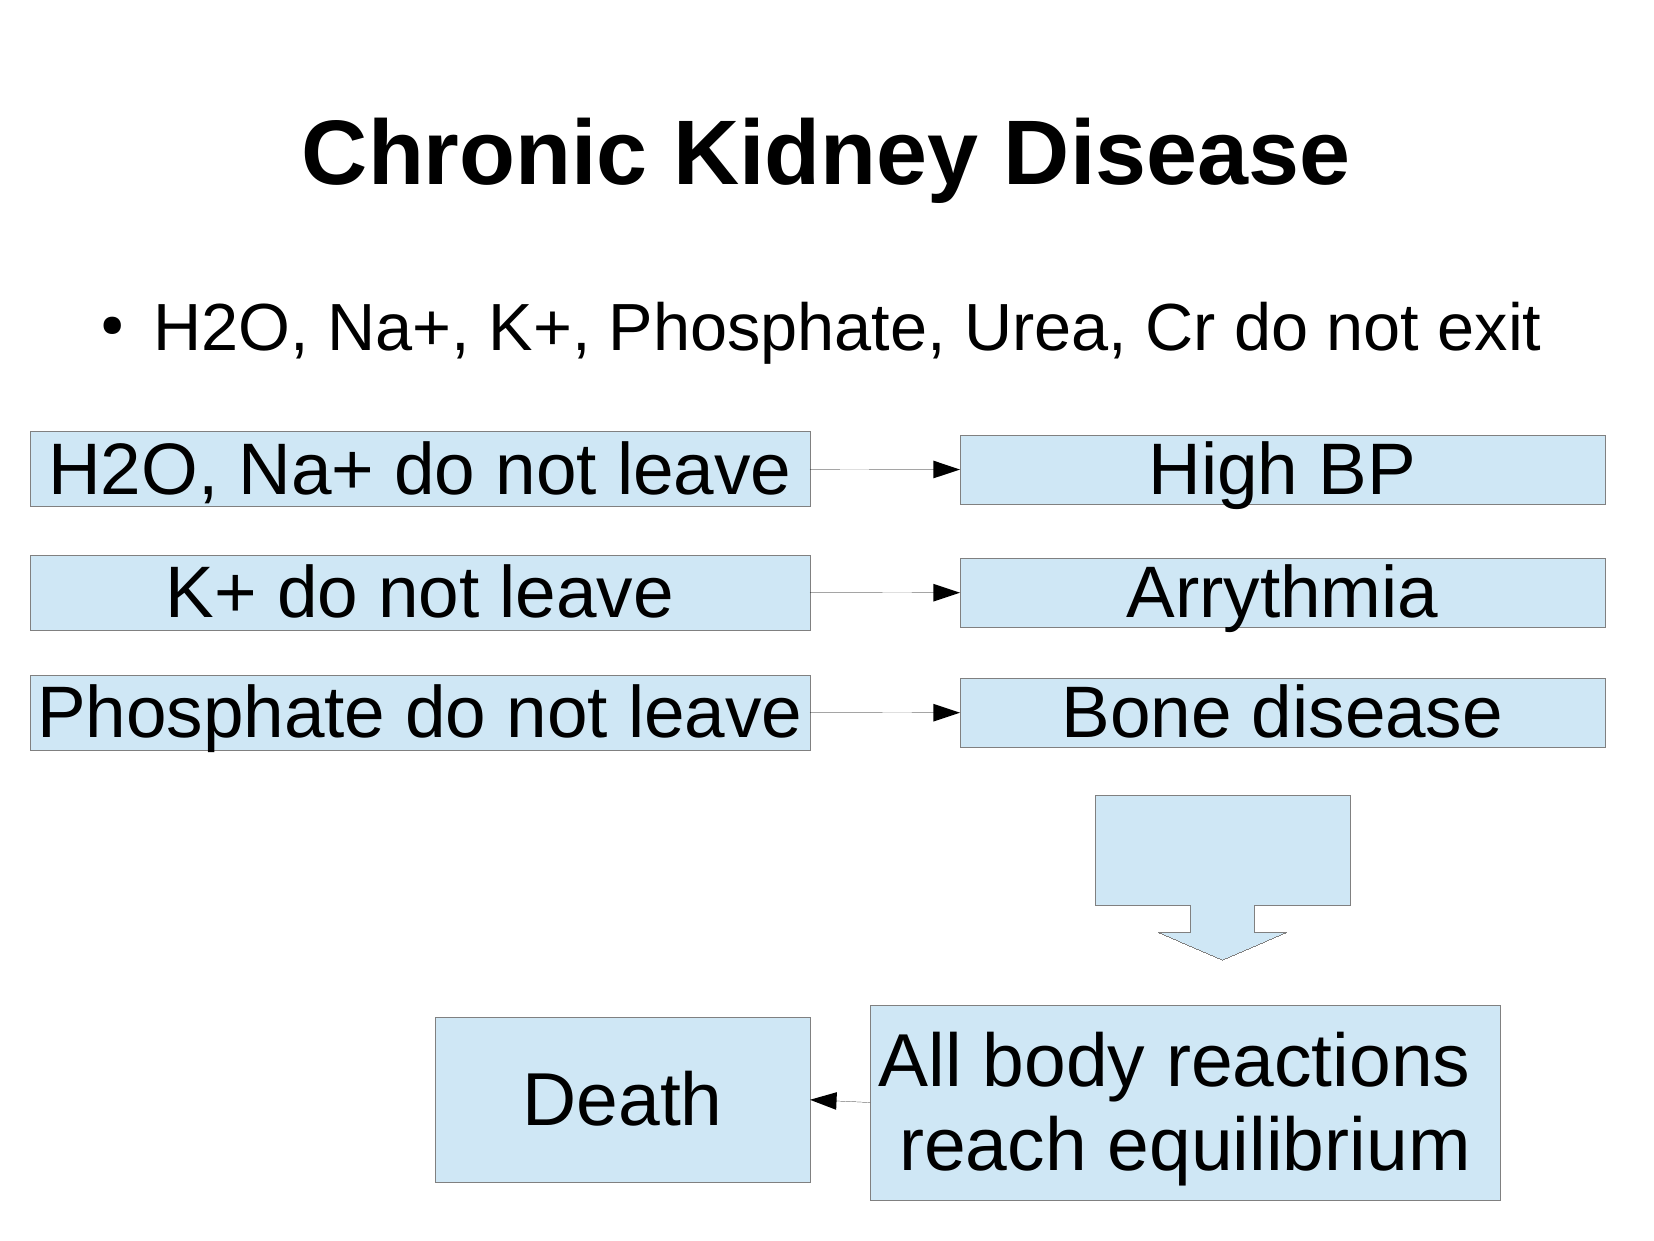

# Chronic Kidney Disease
H2O, Na+, K+, Phosphate, Urea, Cr do not exit
H2O, Na+ do not leave
High BP
K+ do not leave
Arrythmia
Phosphate do not leave
Bone disease
All body reactions
reach equilibrium
Death